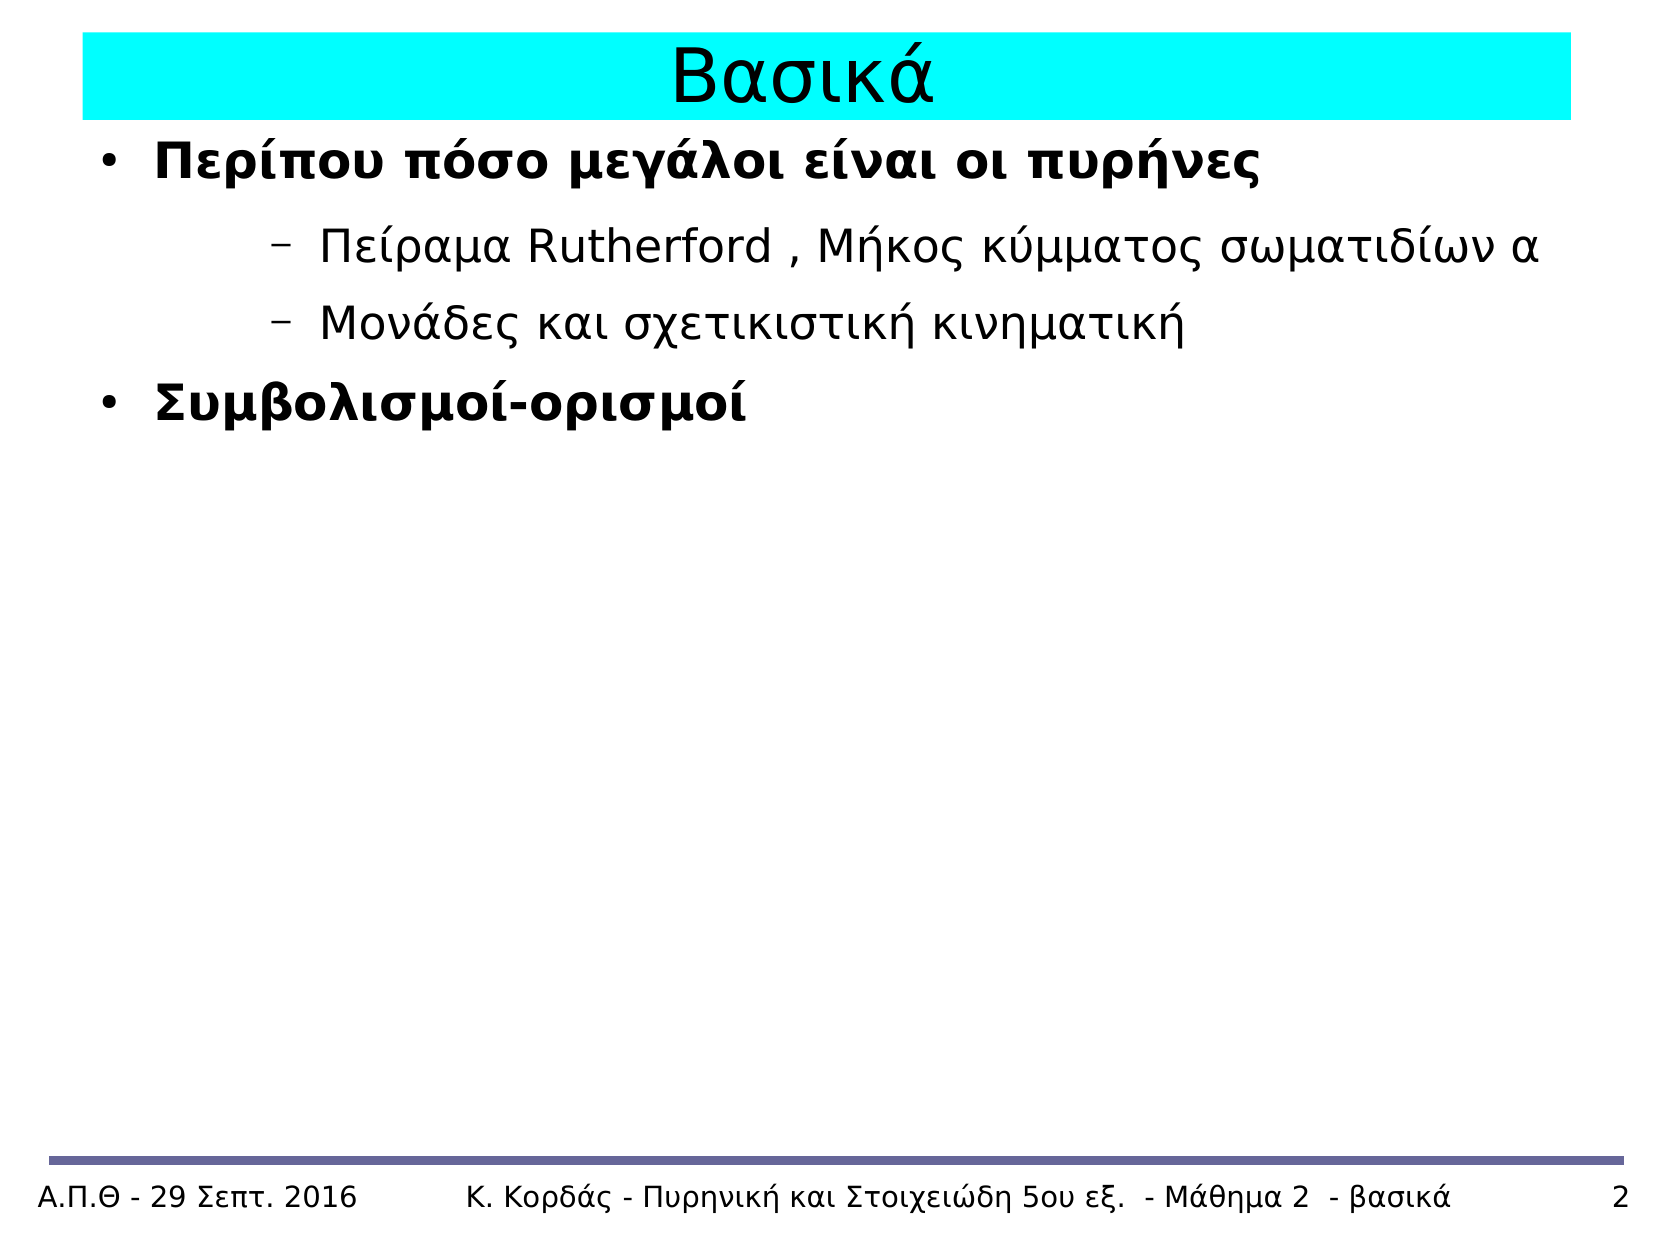

# Βασικά
Περίπου πόσο μεγάλοι είναι οι πυρήνες
Πείραμα Rutherford , Μήκος κύμματος σωματιδίων α
Μονάδες και σχετικιστική κινηματική
Συμβολισμοί-ορισμοί
Α.Π.Θ - 29 Σεπτ. 2016
Κ. Κορδάς - Πυρηνική και Στοιχειώδη 5ου εξ. - Μάθημα 2 - βασικά
2